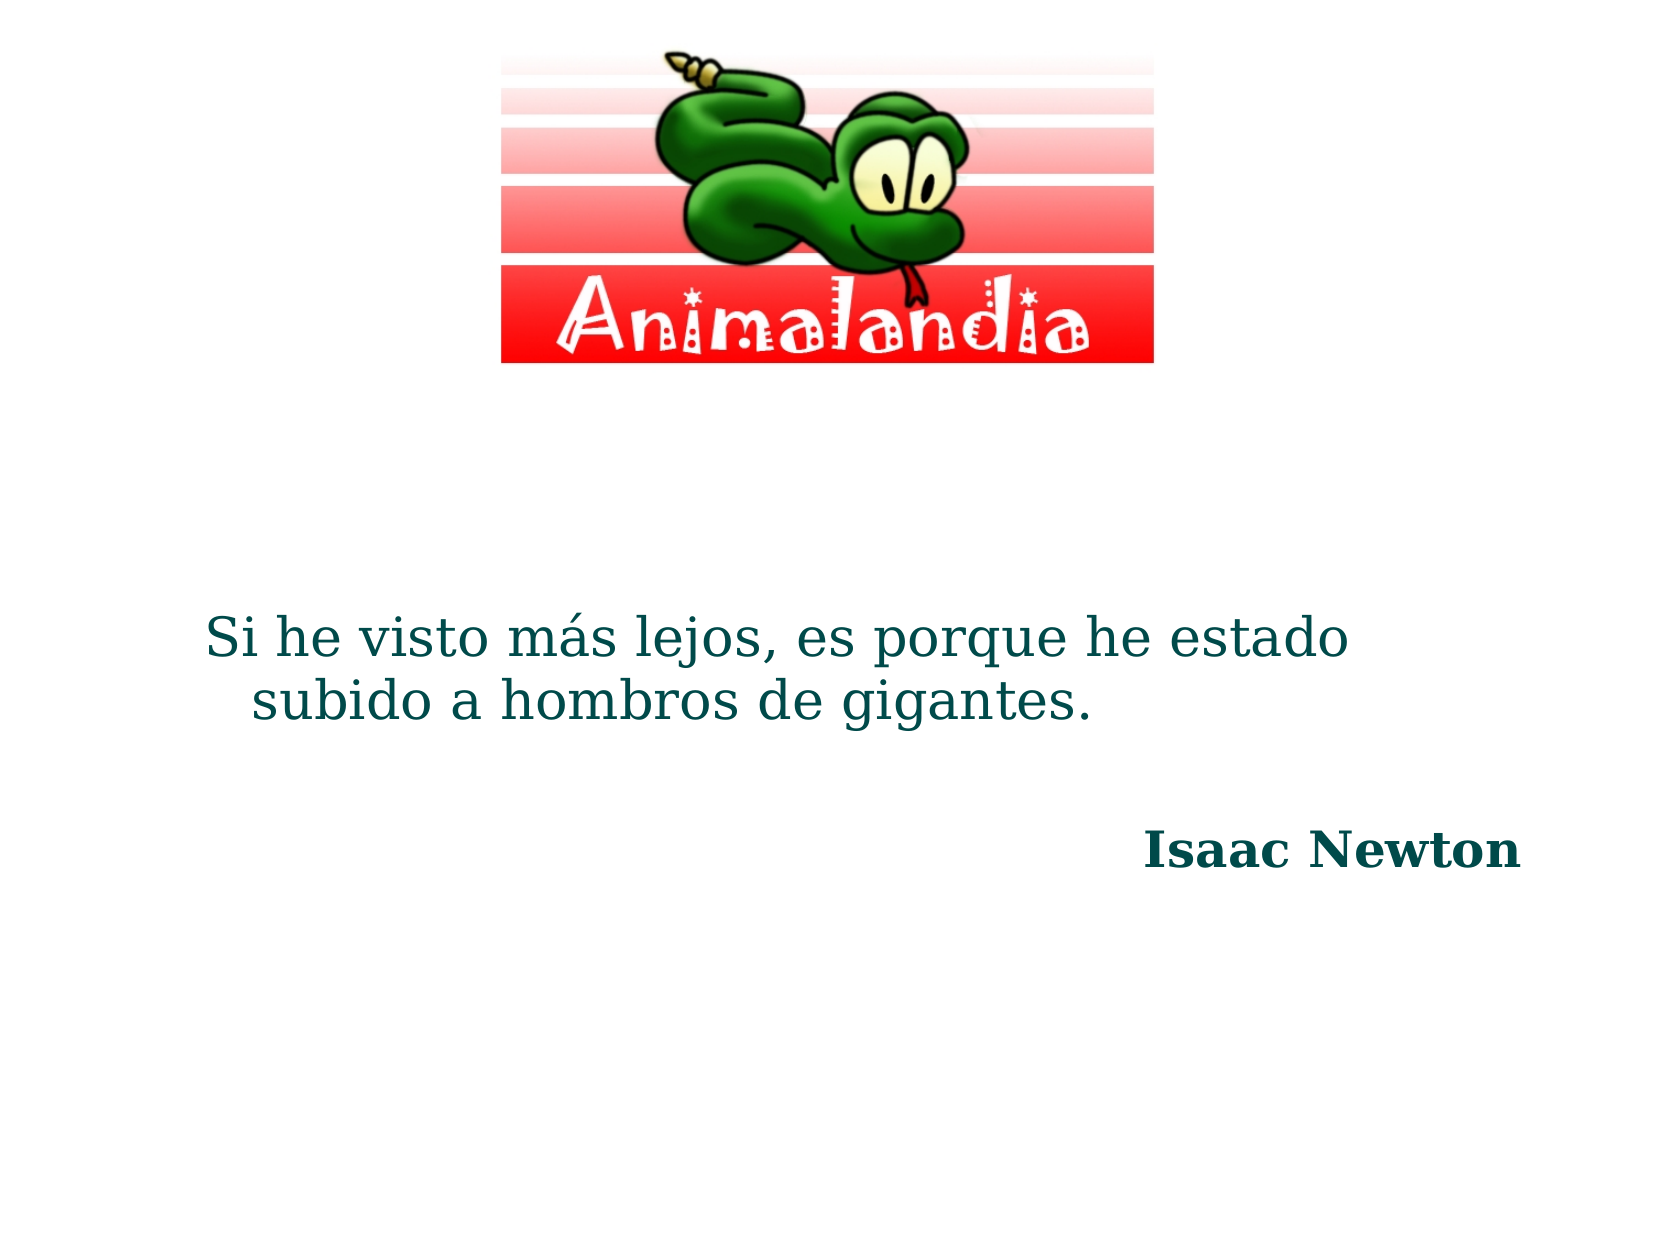

# Si he visto más lejos, es porque he estado subido a hombros de gigantes.
Isaac Newton